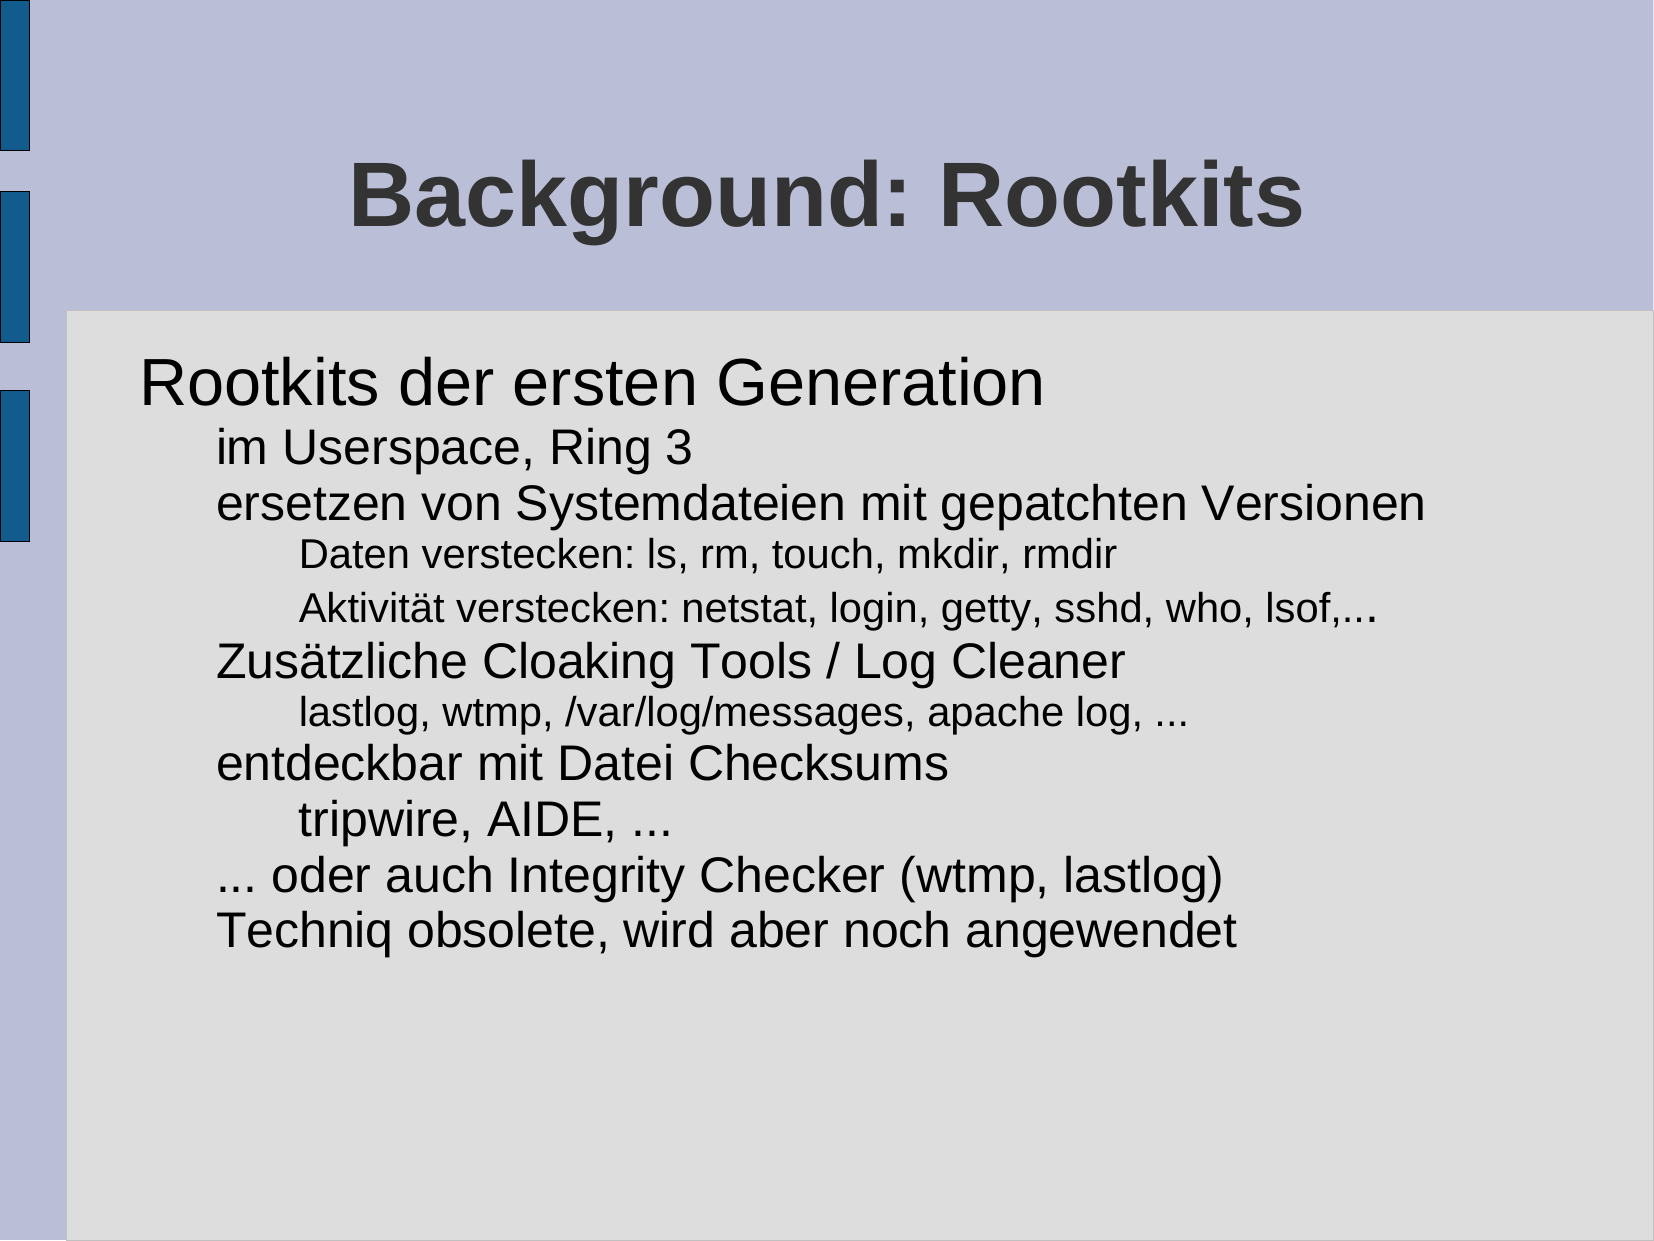

# Background: Rootkits
Rootkits der ersten Generation
im Userspace, Ring 3
ersetzen von Systemdateien mit gepatchten Versionen
Daten verstecken: ls, rm, touch, mkdir, rmdir
Aktivität verstecken: netstat, login, getty, sshd, who, lsof,...
Zusätzliche Cloaking Tools / Log Cleaner
lastlog, wtmp, /var/log/messages, apache log, ...
entdeckbar mit Datei Checksums
tripwire, AIDE, ...
... oder auch Integrity Checker (wtmp, lastlog)
Techniq obsolete, wird aber noch angewendet